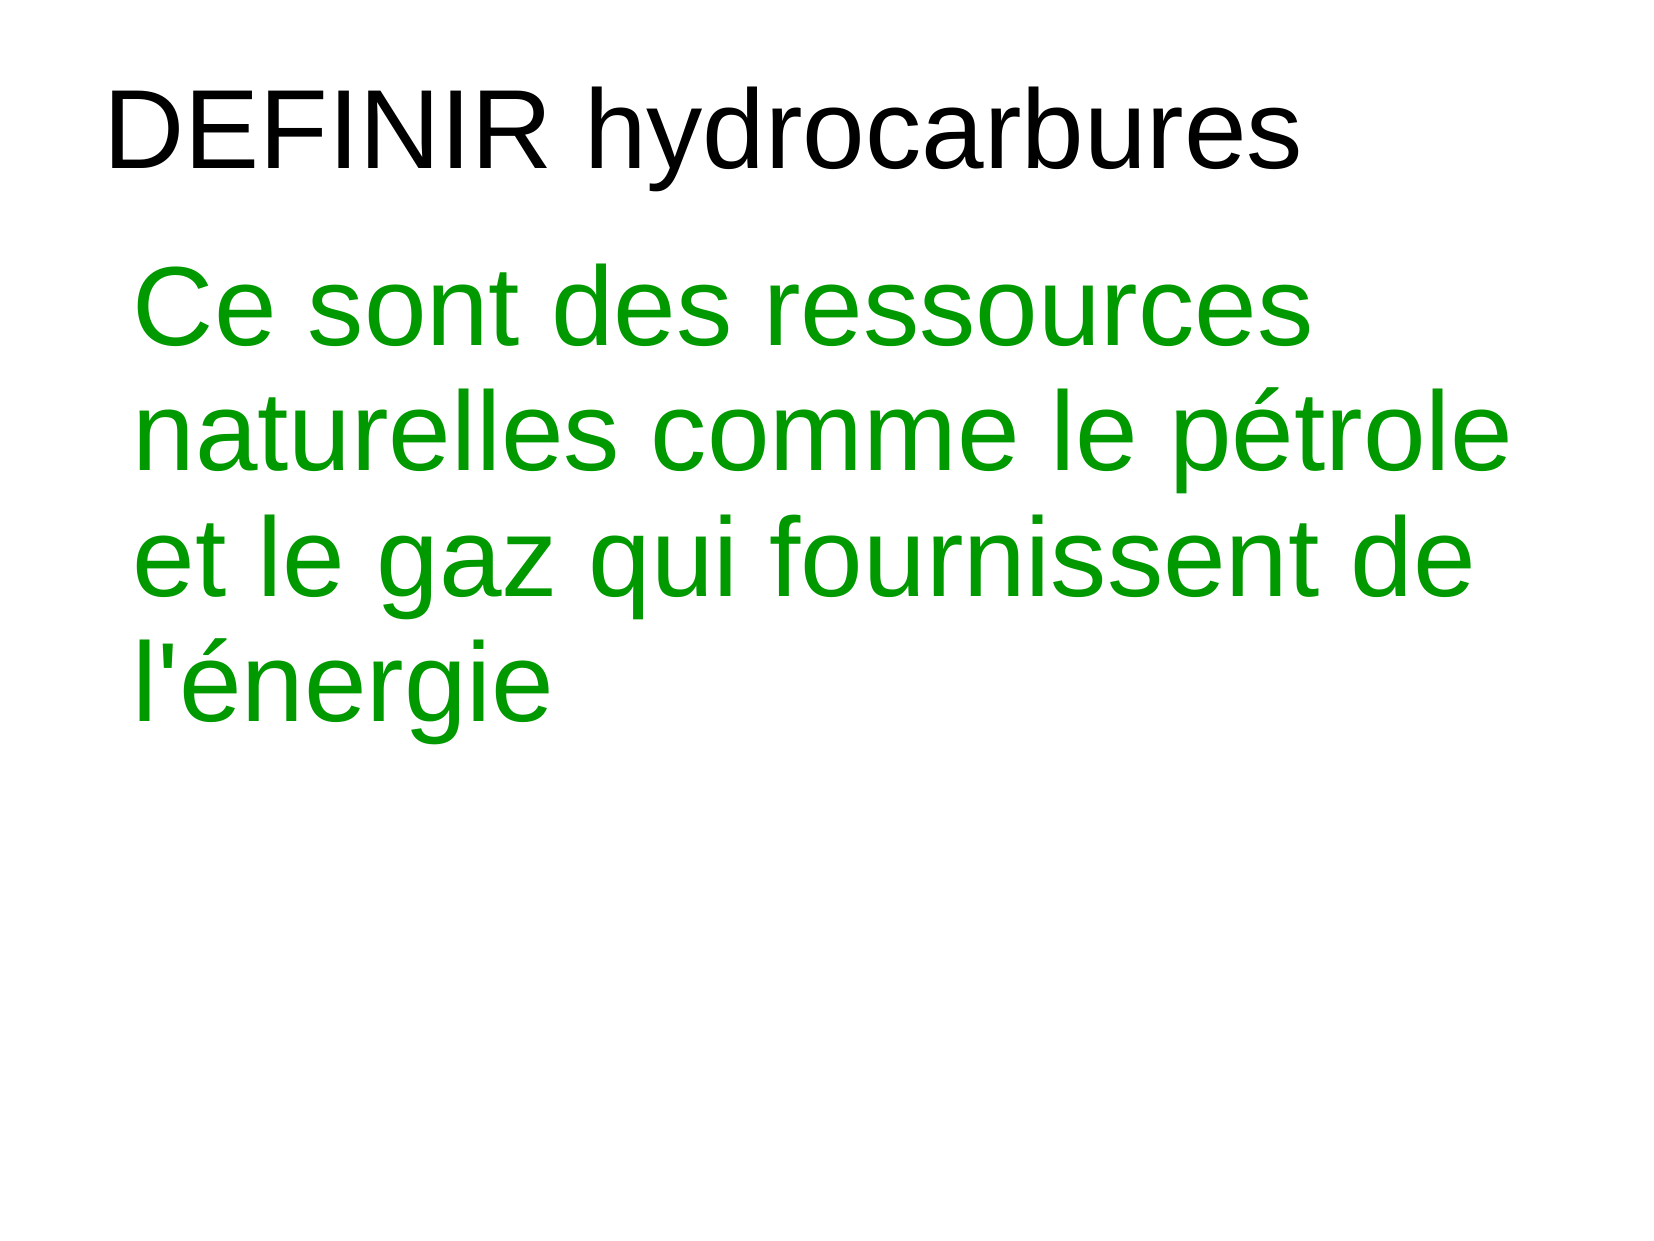

DEFINIR hydrocarbures
Ce sont des ressources naturelles comme le pétrole et le gaz qui fournissent de l'énergie